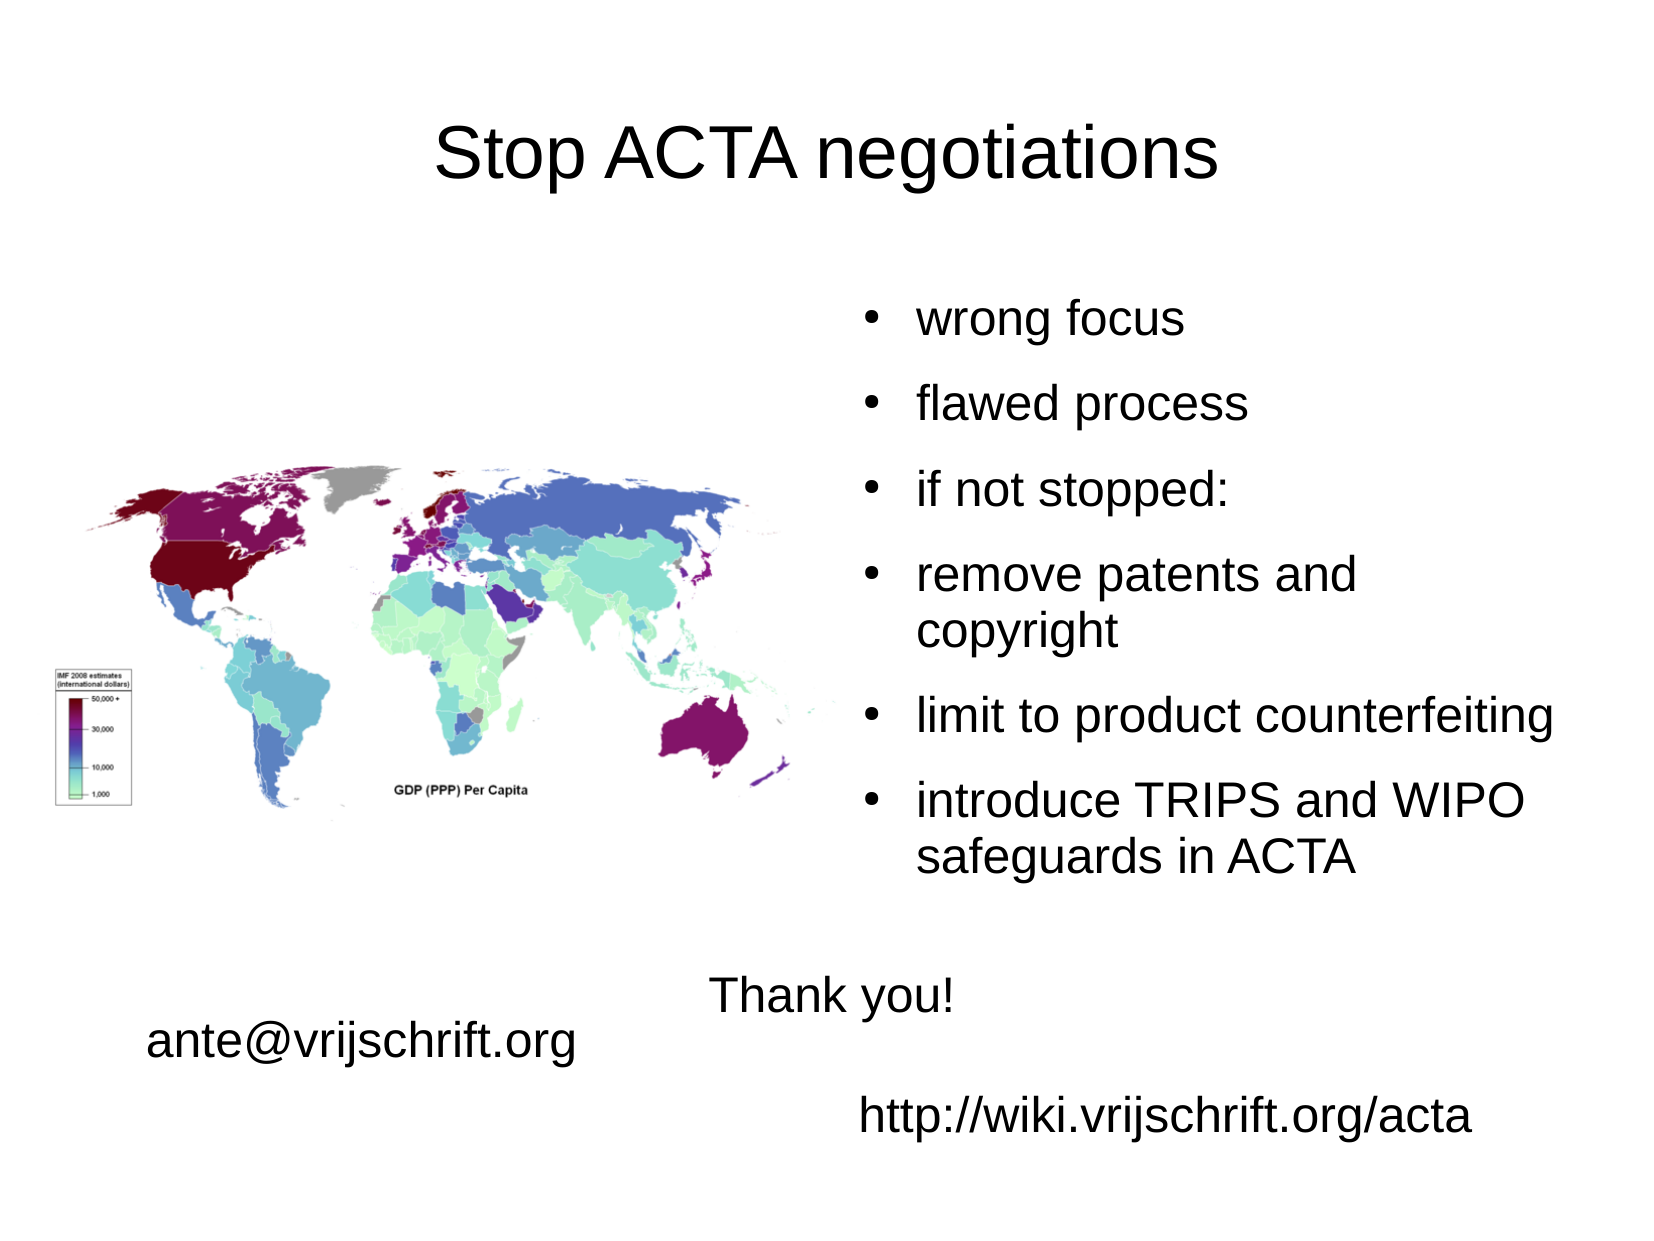

# Stop ACTA negotiations
wrong focus
flawed process
if not stopped:
remove patents and copyright
limit to product counterfeiting
introduce TRIPS and WIPO safeguards in ACTA
Thank you!
ante@vrijschrift.org
http://wiki.vrijschrift.org/acta